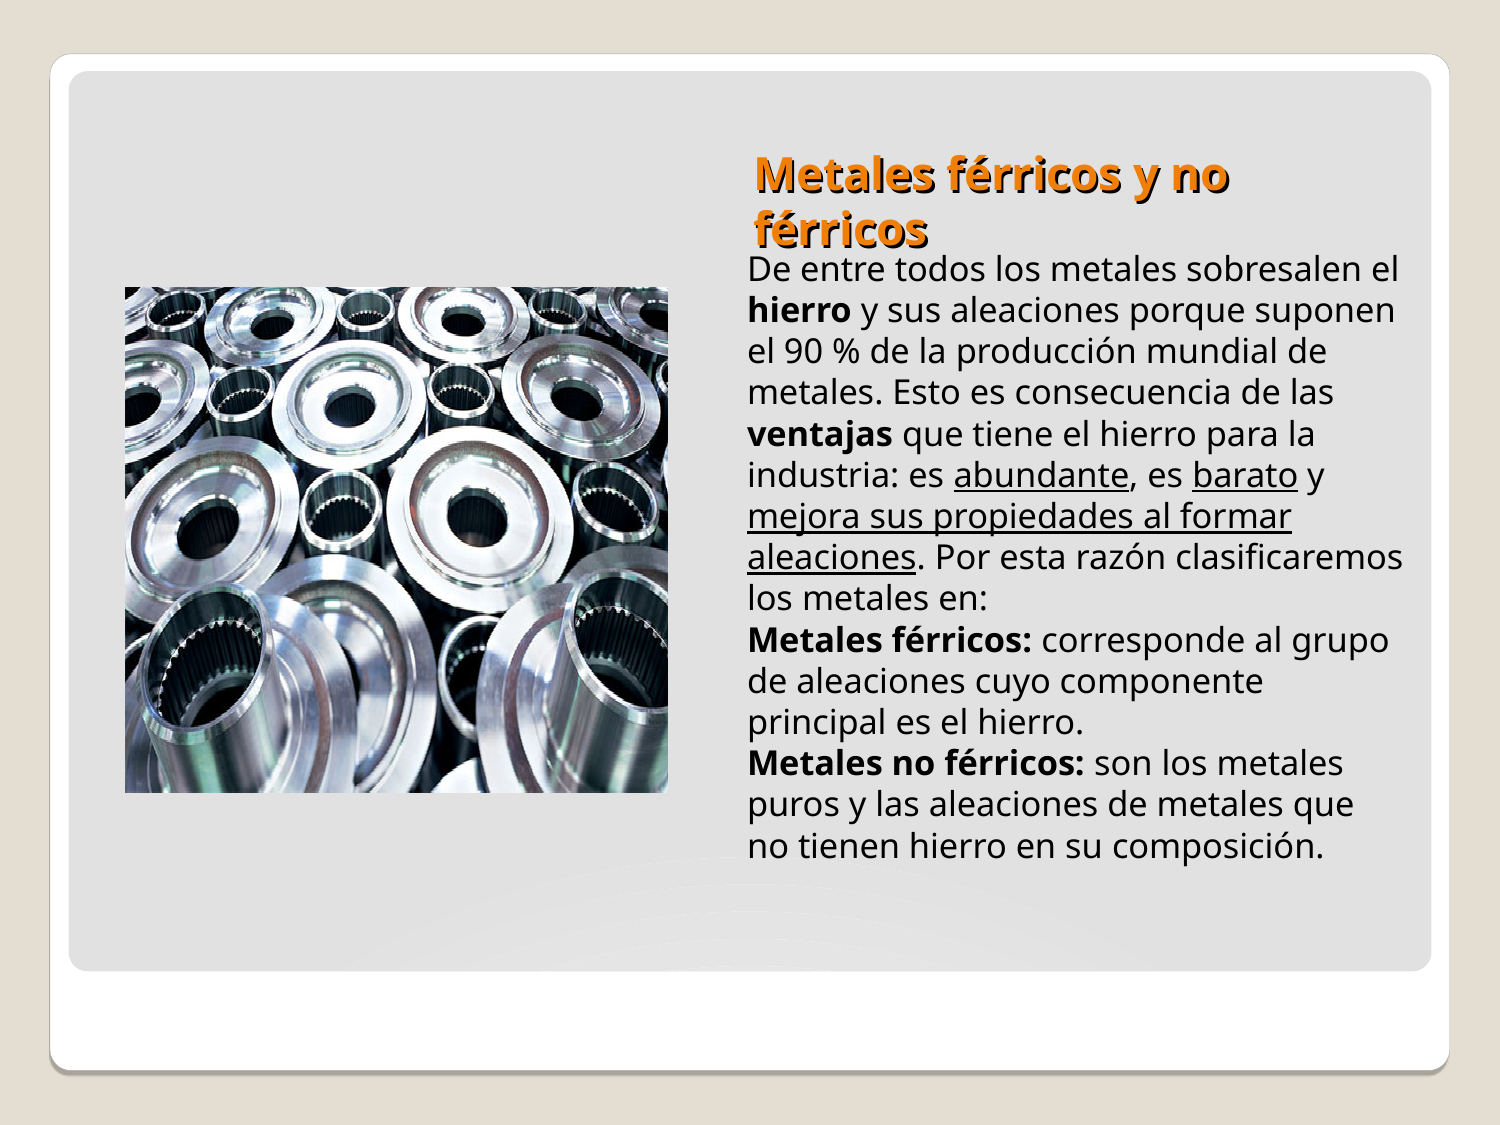

# Metales férricos y no férricos
De entre todos los metales sobresalen el hierro y sus aleaciones porque suponen el 90 % de la producción mundial de metales. Esto es consecuencia de las ventajas que tiene el hierro para la industria: es abundante, es barato y mejora sus propiedades al formar aleaciones. Por esta razón clasificaremos los metales en:
Metales férricos: corresponde al grupo de aleaciones cuyo componente principal es el hierro.
Metales no férricos: son los metales puros y las aleaciones de metales que no tienen hierro en su composición.